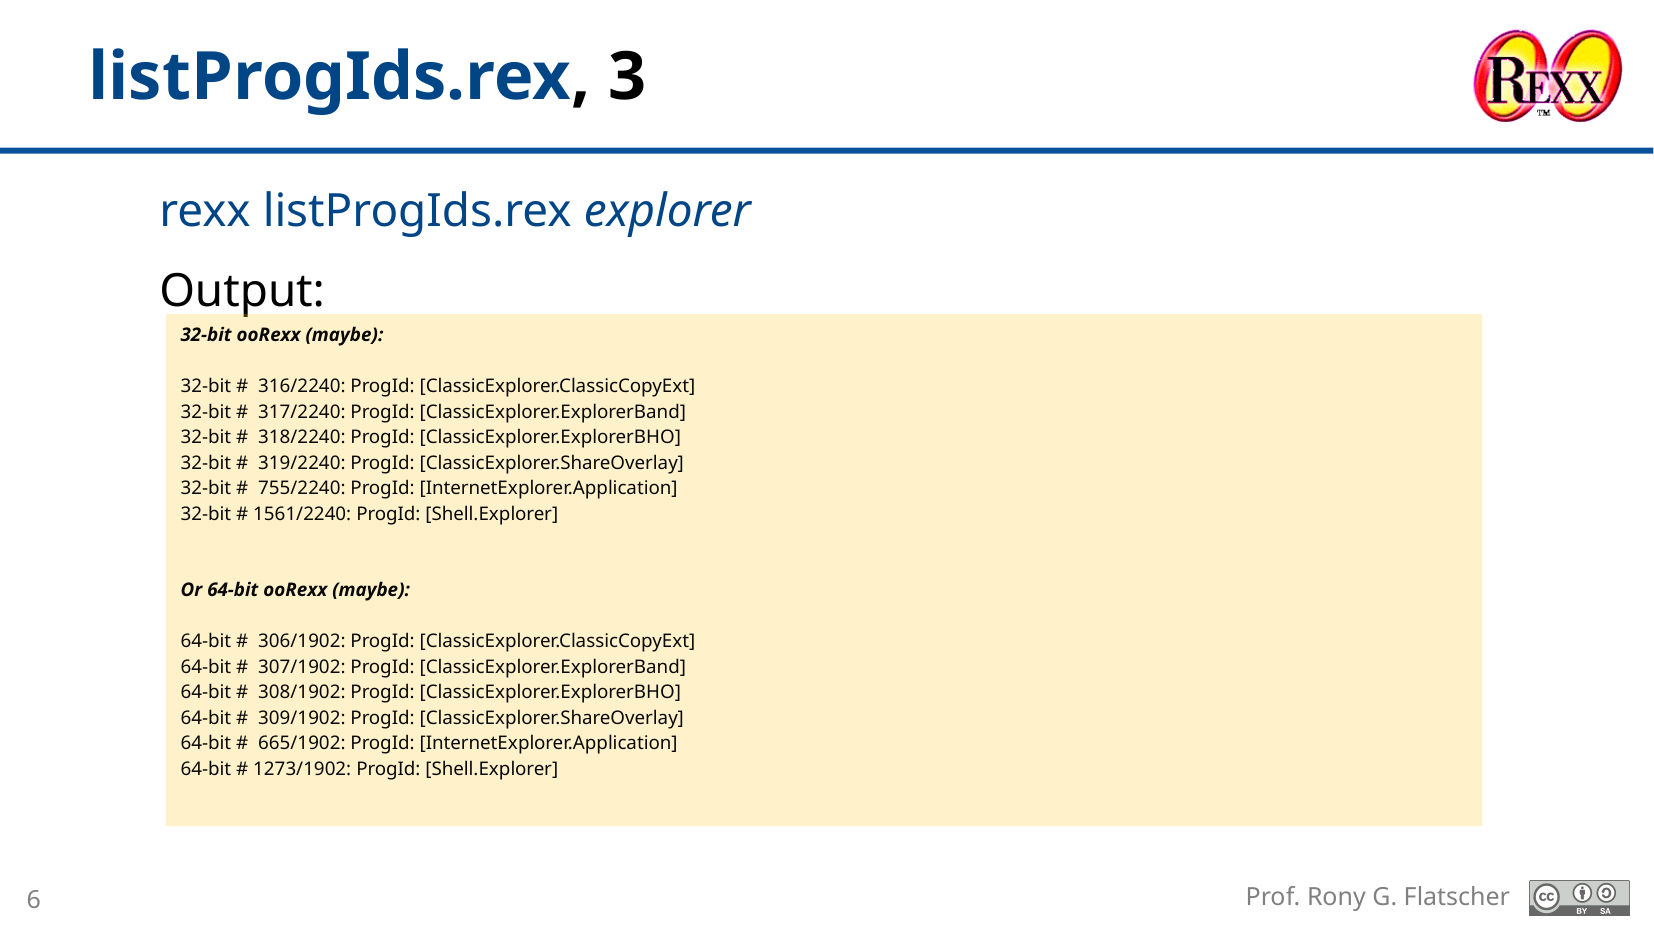

# listProgIds.rex, 3
rexx listProgIds.rex explorer
Output:
32-bit ooRexx (maybe):
32-bit # 316/2240: ProgId: [ClassicExplorer.ClassicCopyExt]
32-bit # 317/2240: ProgId: [ClassicExplorer.ExplorerBand]
32-bit # 318/2240: ProgId: [ClassicExplorer.ExplorerBHO]
32-bit # 319/2240: ProgId: [ClassicExplorer.ShareOverlay]
32-bit # 755/2240: ProgId: [InternetExplorer.Application]
32-bit # 1561/2240: ProgId: [Shell.Explorer]
Or 64-bit ooRexx (maybe):
64-bit # 306/1902: ProgId: [ClassicExplorer.ClassicCopyExt]
64-bit # 307/1902: ProgId: [ClassicExplorer.ExplorerBand]
64-bit # 308/1902: ProgId: [ClassicExplorer.ExplorerBHO]
64-bit # 309/1902: ProgId: [ClassicExplorer.ShareOverlay]
64-bit # 665/1902: ProgId: [InternetExplorer.Application]
64-bit # 1273/1902: ProgId: [Shell.Explorer]